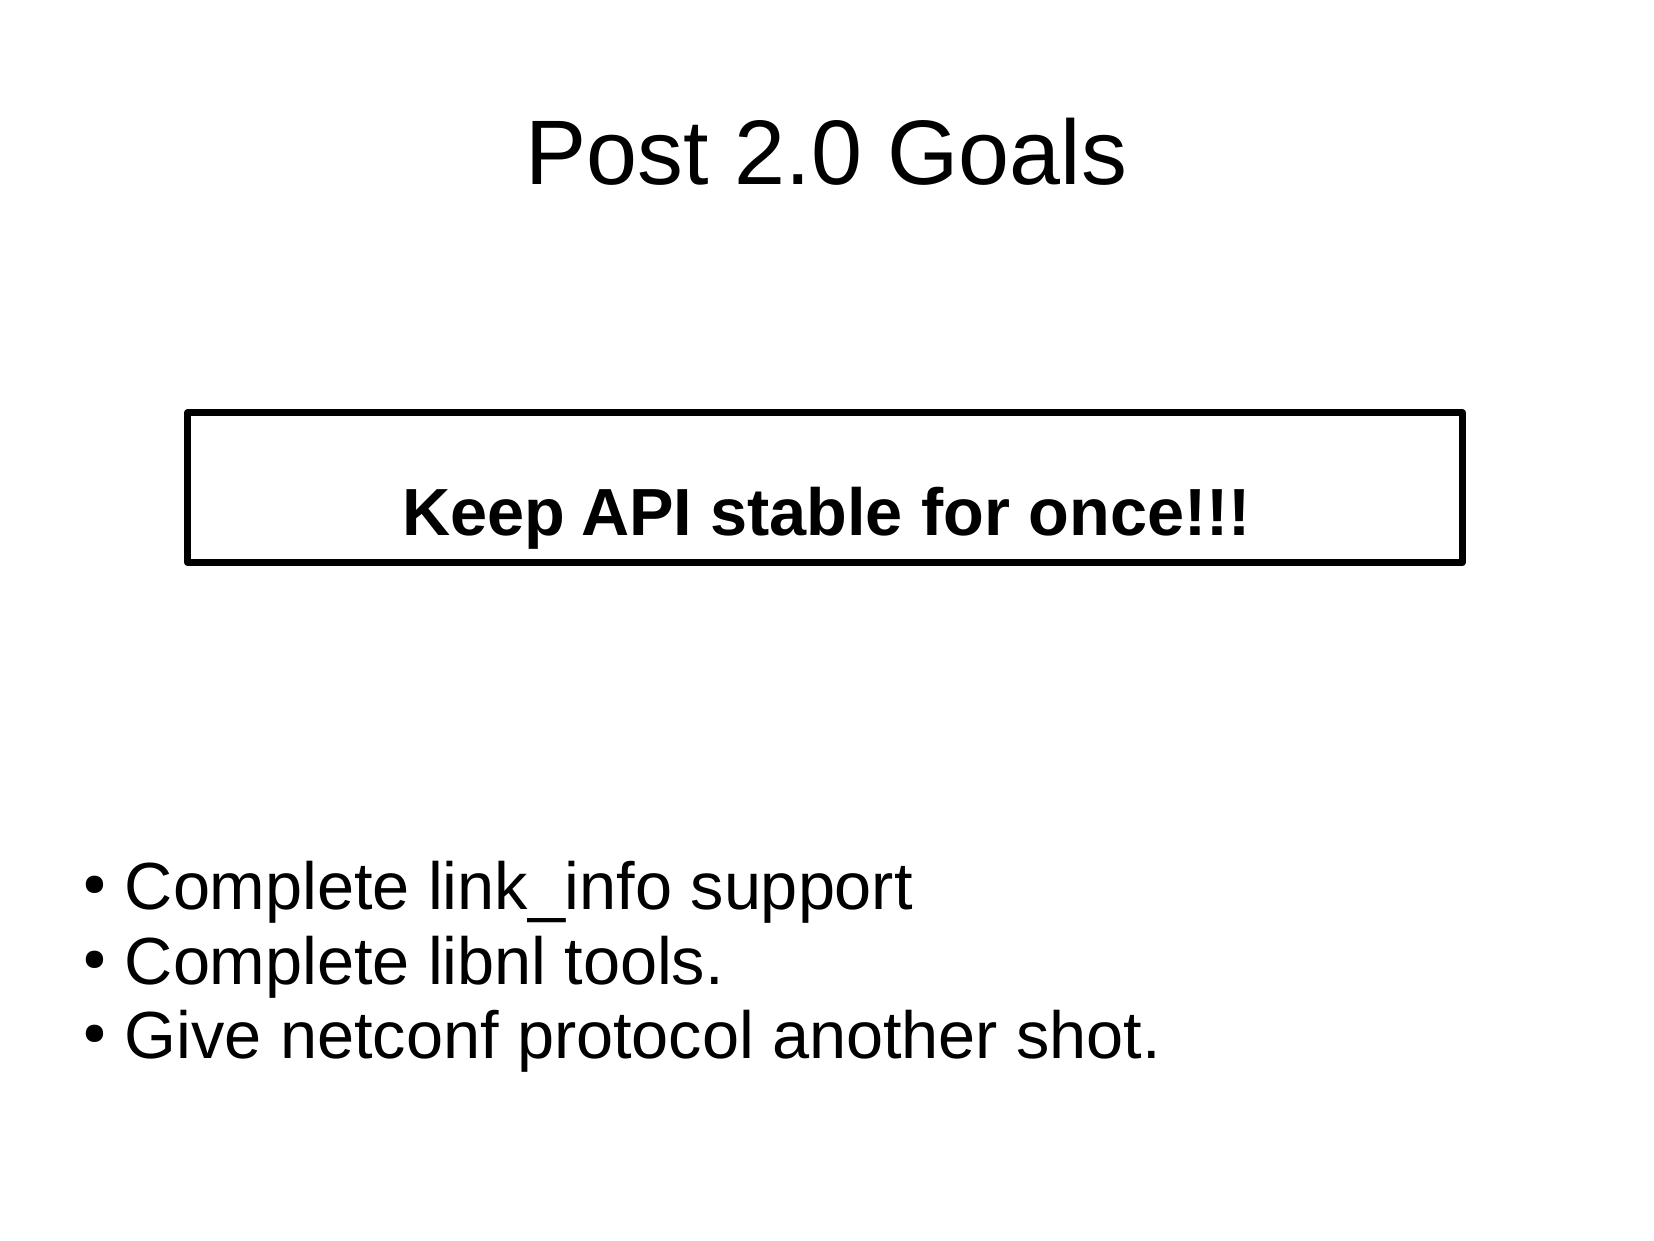

# Post 2.0 Goals
Keep API stable for once!!!
 Complete link_info support
 Complete libnl tools.
 Give netconf protocol another shot.